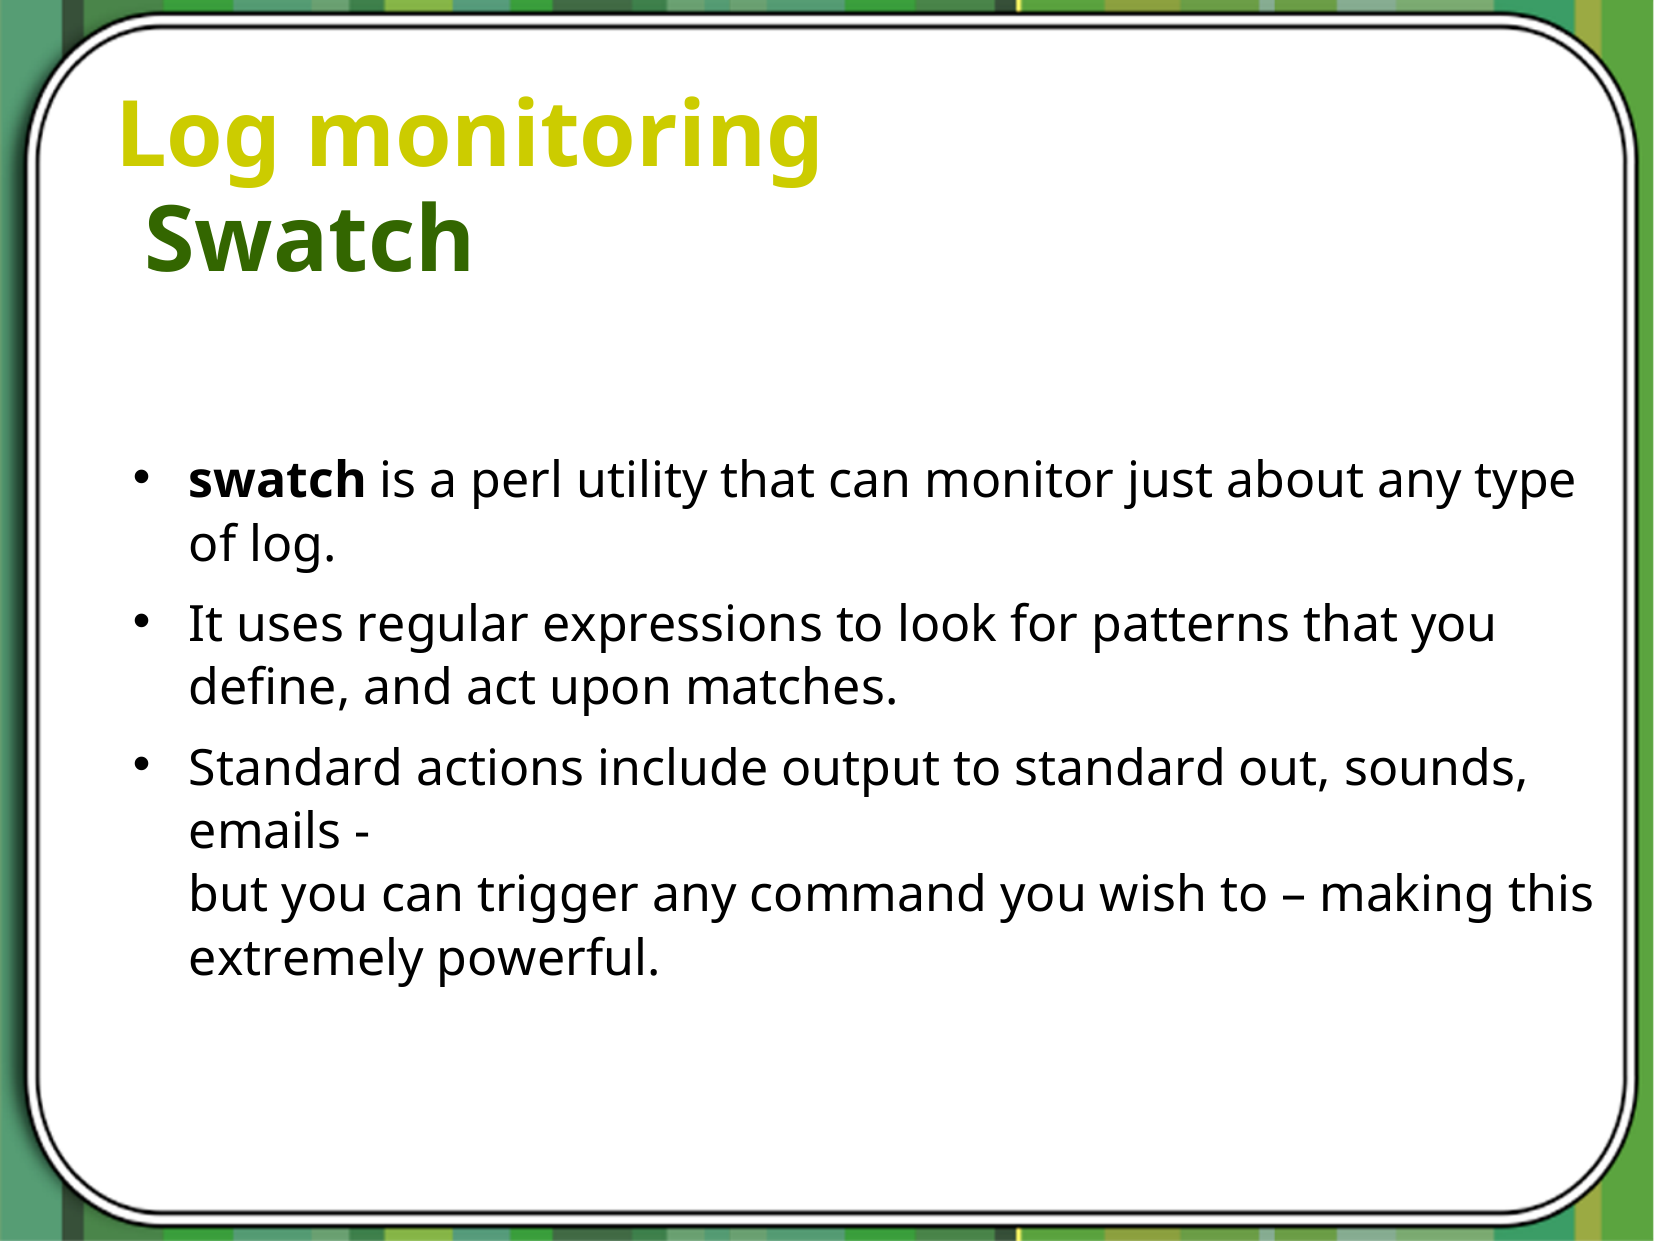

# Log monitoring
Swatch
swatch is a perl utility that can monitor just about any type of log.
It uses regular expressions to look for patterns that you define, and act upon matches.
Standard actions include output to standard out, sounds, emails -
but you can trigger any command you wish to – making this extremely powerful.